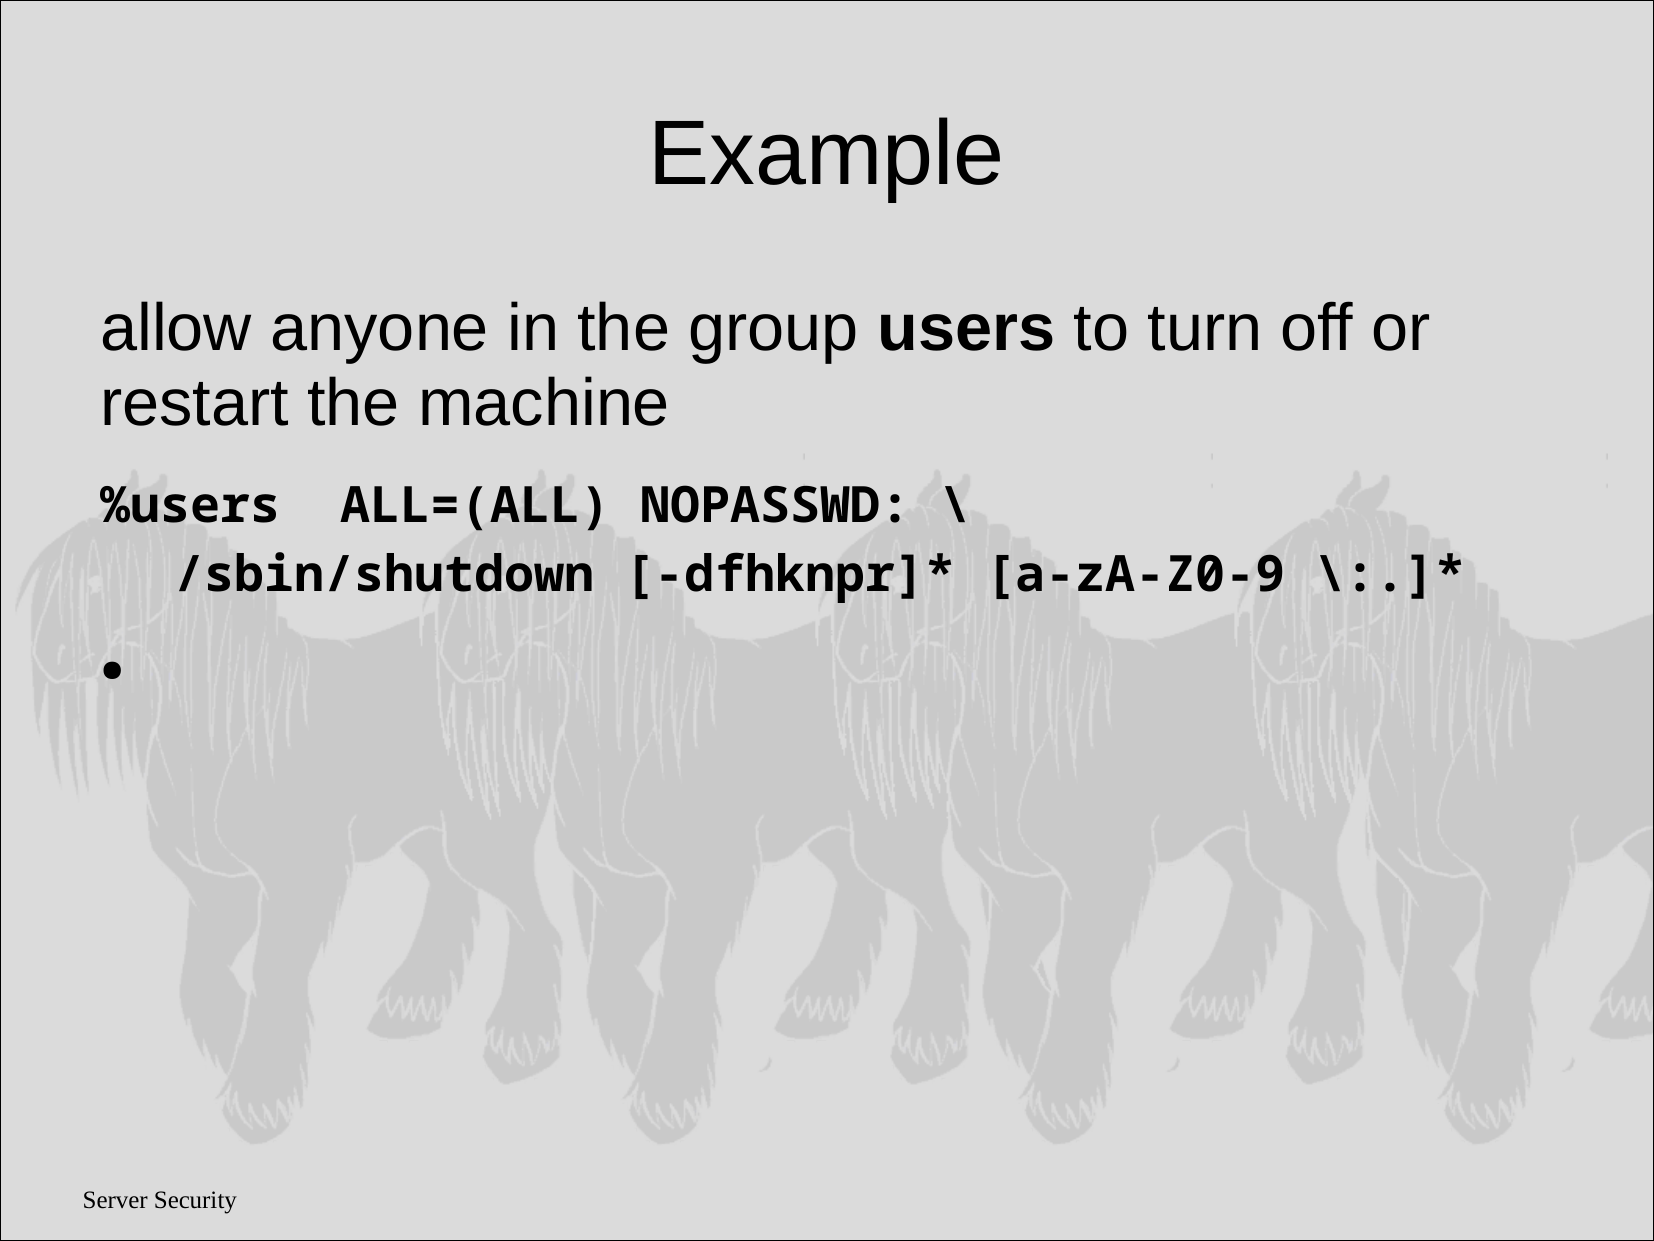

# Example
allow anyone in the group users to turn off or restart the machine
%users ALL=(ALL) NOPASSWD: \
 	/sbin/shutdown [-dfhknpr]* [a-zA-Z0-9 \:.]*